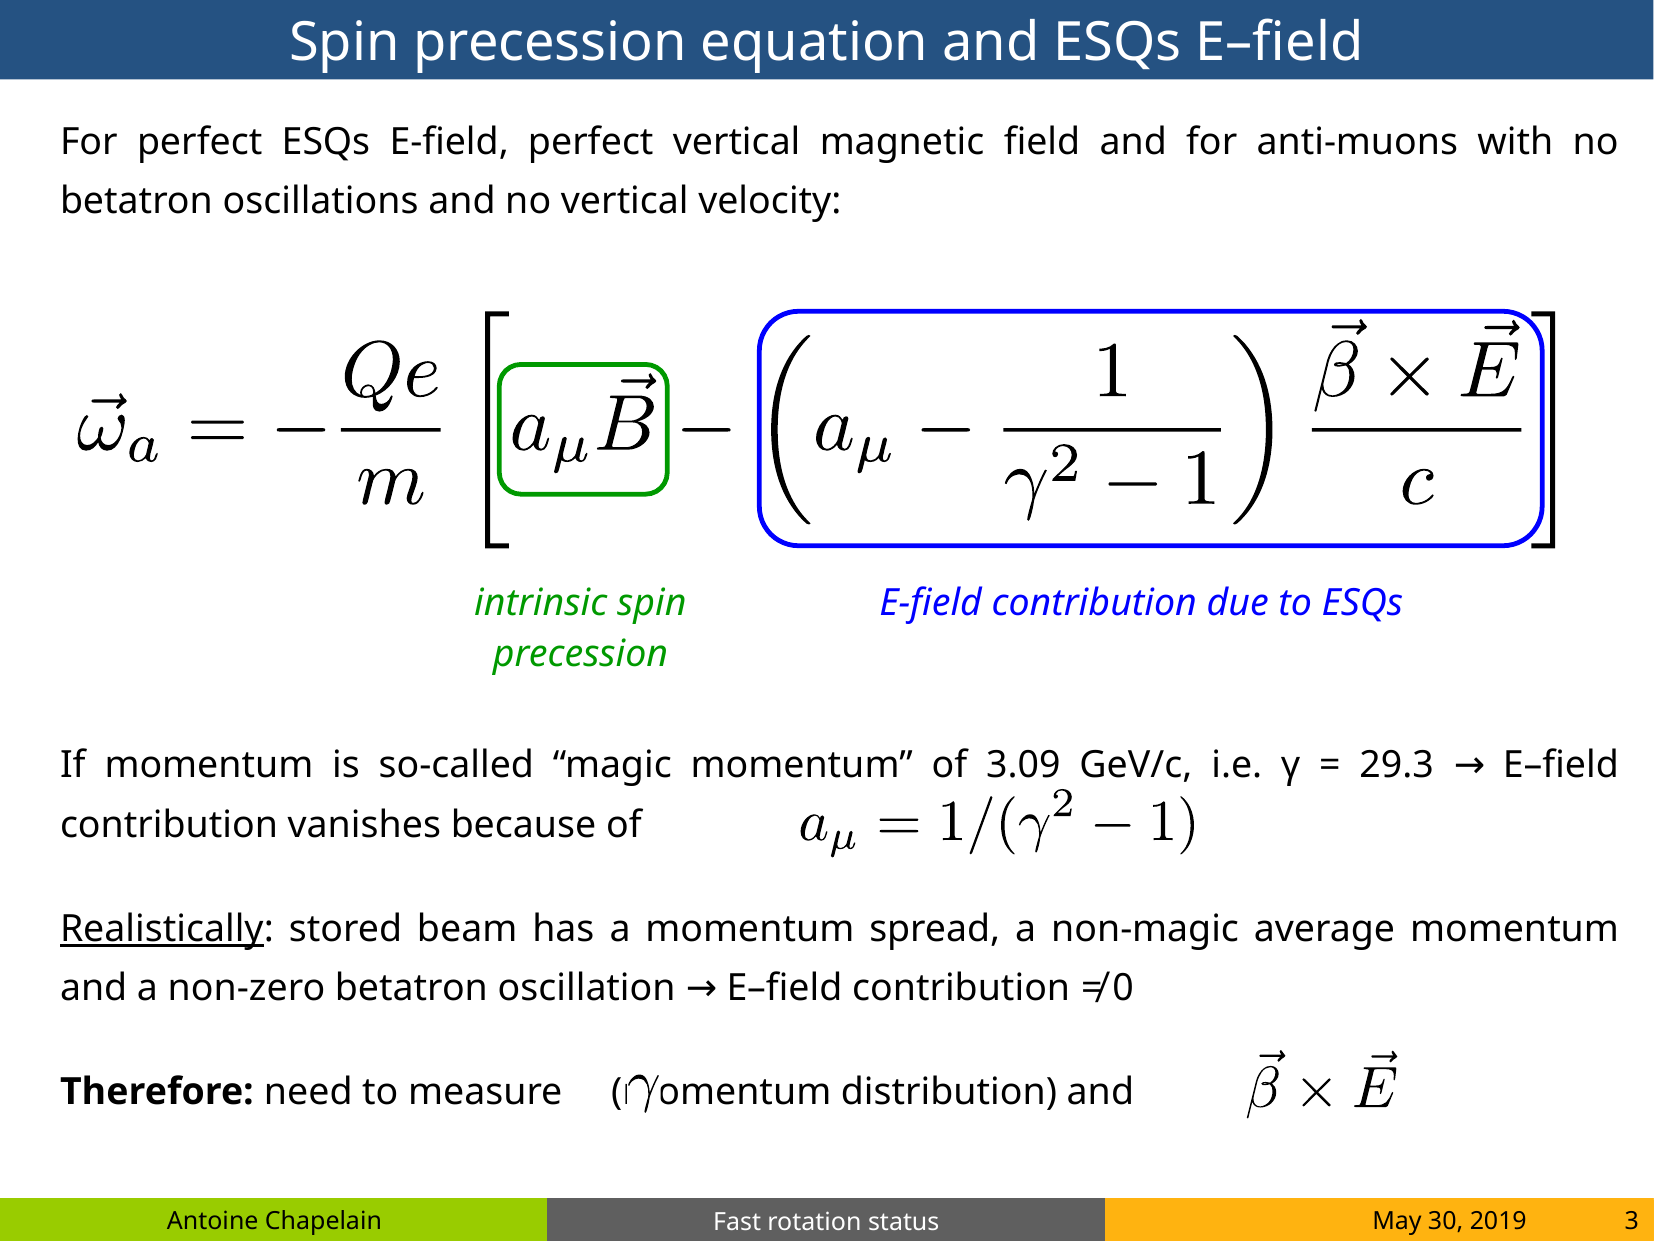

# Spin precession equation and ESQs E–field
For perfect ESQs E-field, perfect vertical magnetic field and for anti-muons with no betatron oscillations and no vertical velocity:
If momentum is so-called “magic momentum” of 3.09 GeV/c, i.e. γ = 29.3 → E–field contribution vanishes because of
Realistically: stored beam has a momentum spread, a non-magic average momentum and a non-zero betatron oscillation → E–field contribution ≠ 0
Therefore: need to measure (momentum distribution) and
E-field contribution due to ESQs
intrinsic spin
precession